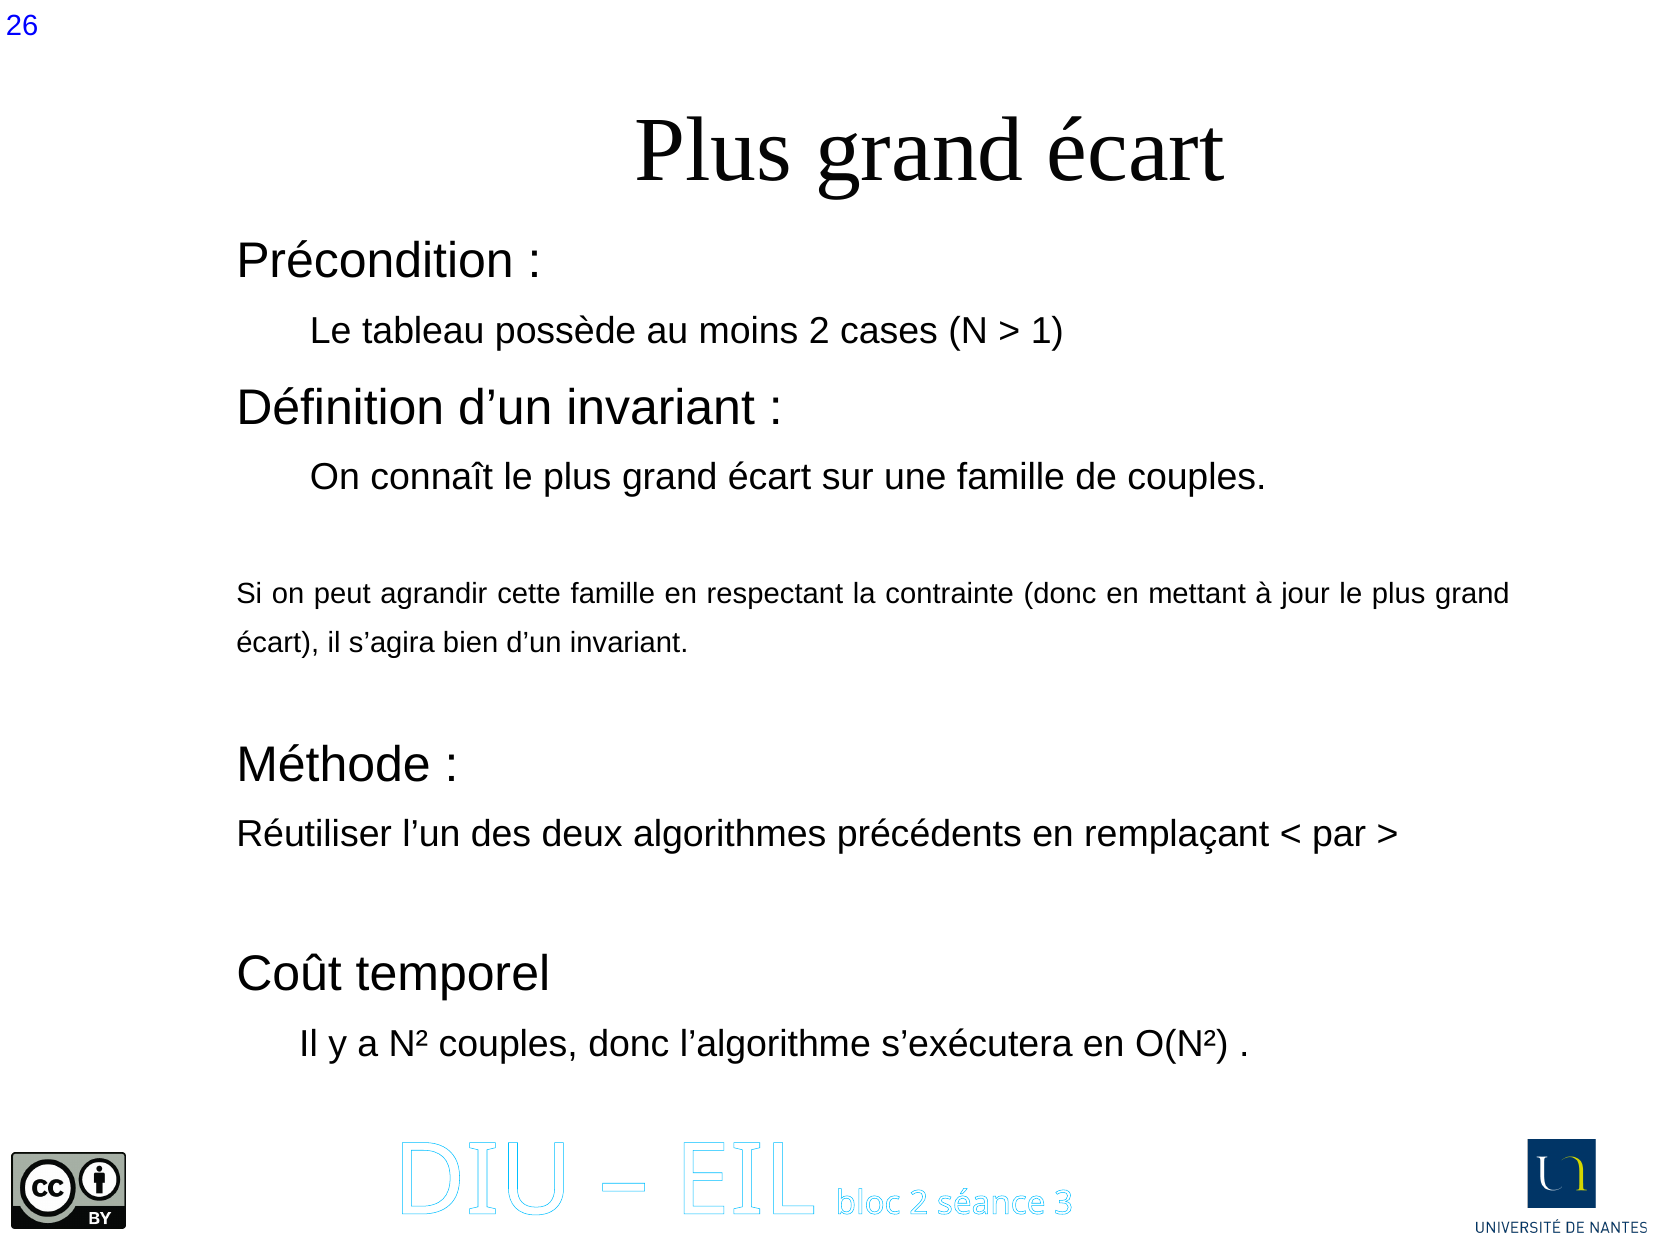

26
# Plus grand écart
Précondition :
	Le tableau possède au moins 2 cases (N > 1)
Définition d’un invariant :
	On connaît le plus grand écart sur une famille de couples.
Si on peut agrandir cette famille en respectant la contrainte (donc en mettant à jour le plus grand écart), il s’agira bien d’un invariant.
Méthode :
Réutiliser l’un des deux algorithmes précédents en remplaçant < par >
Coût temporel
 Il y a N² couples, donc l’algorithme s’exécutera en O(N²) .